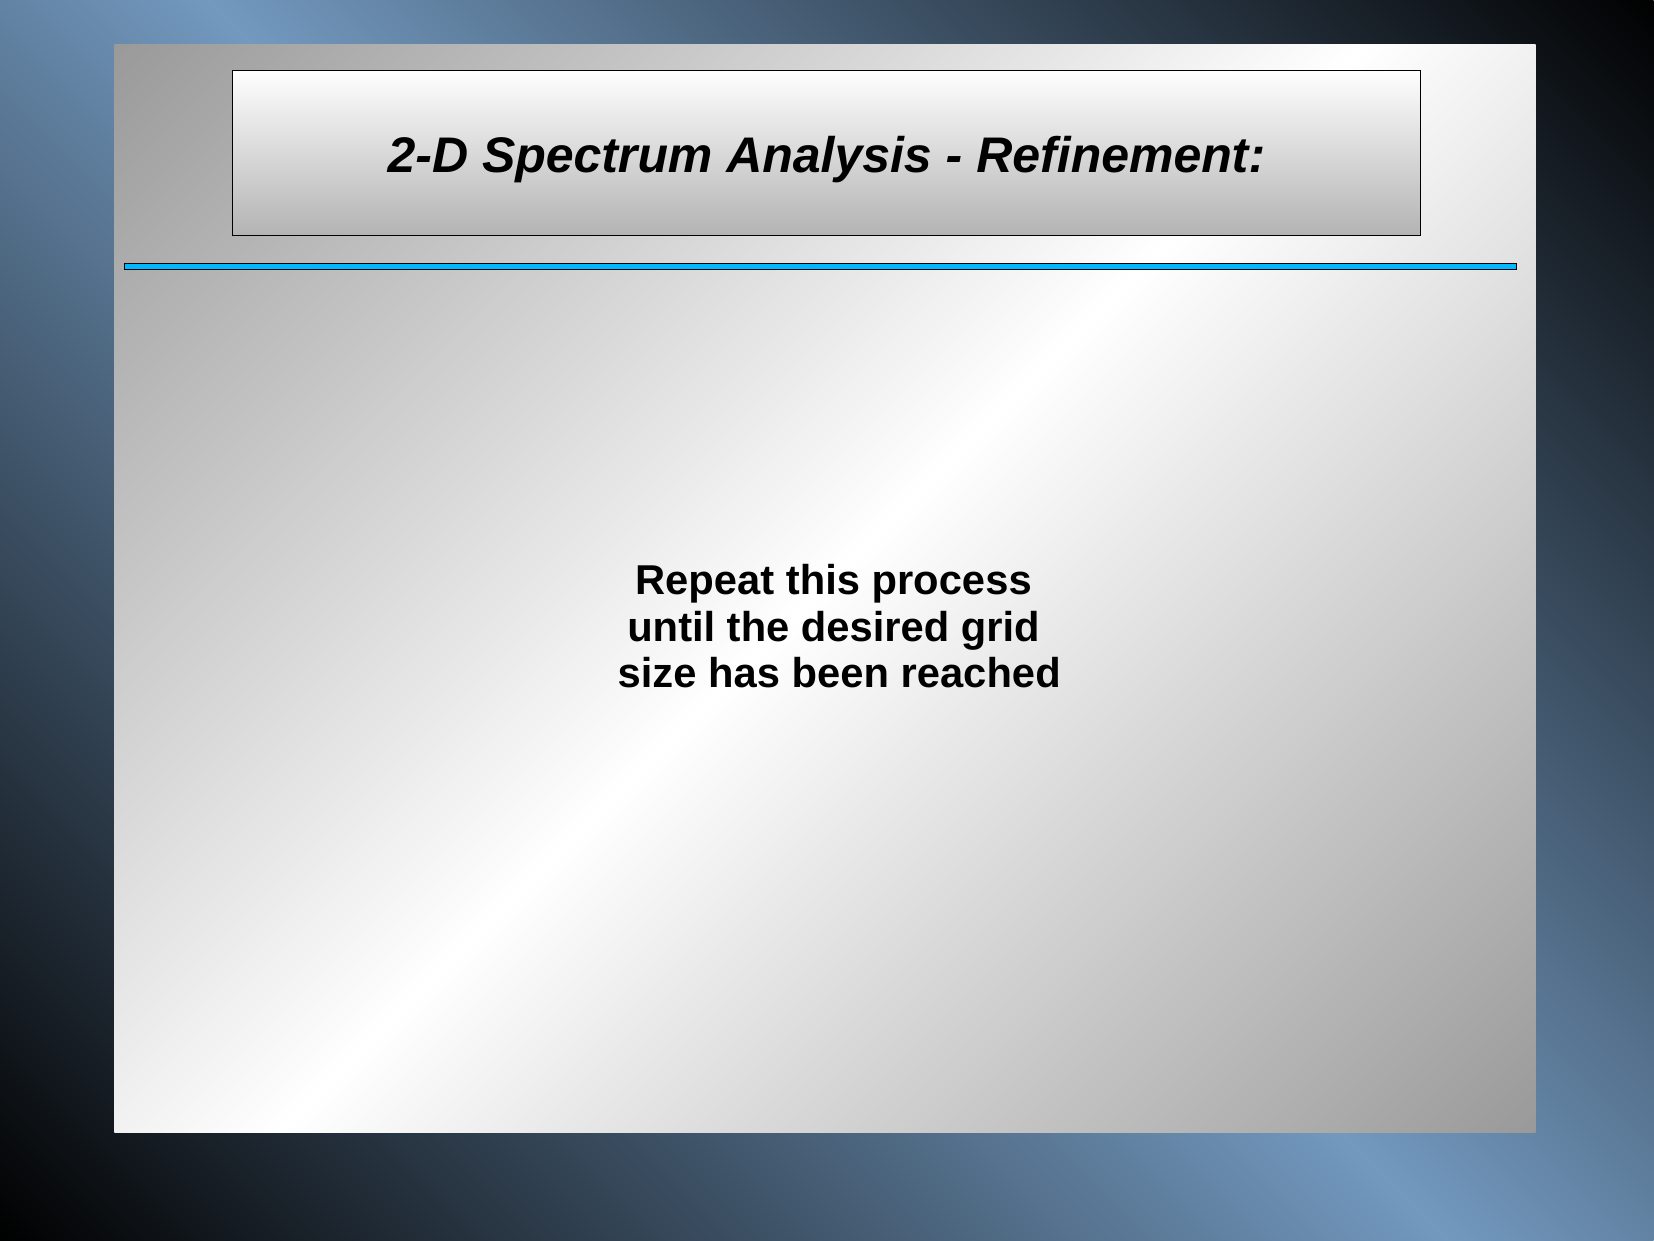

2-D Spectrum Analysis - Refinement:
Repeat this process
until the desired grid
size has been reached